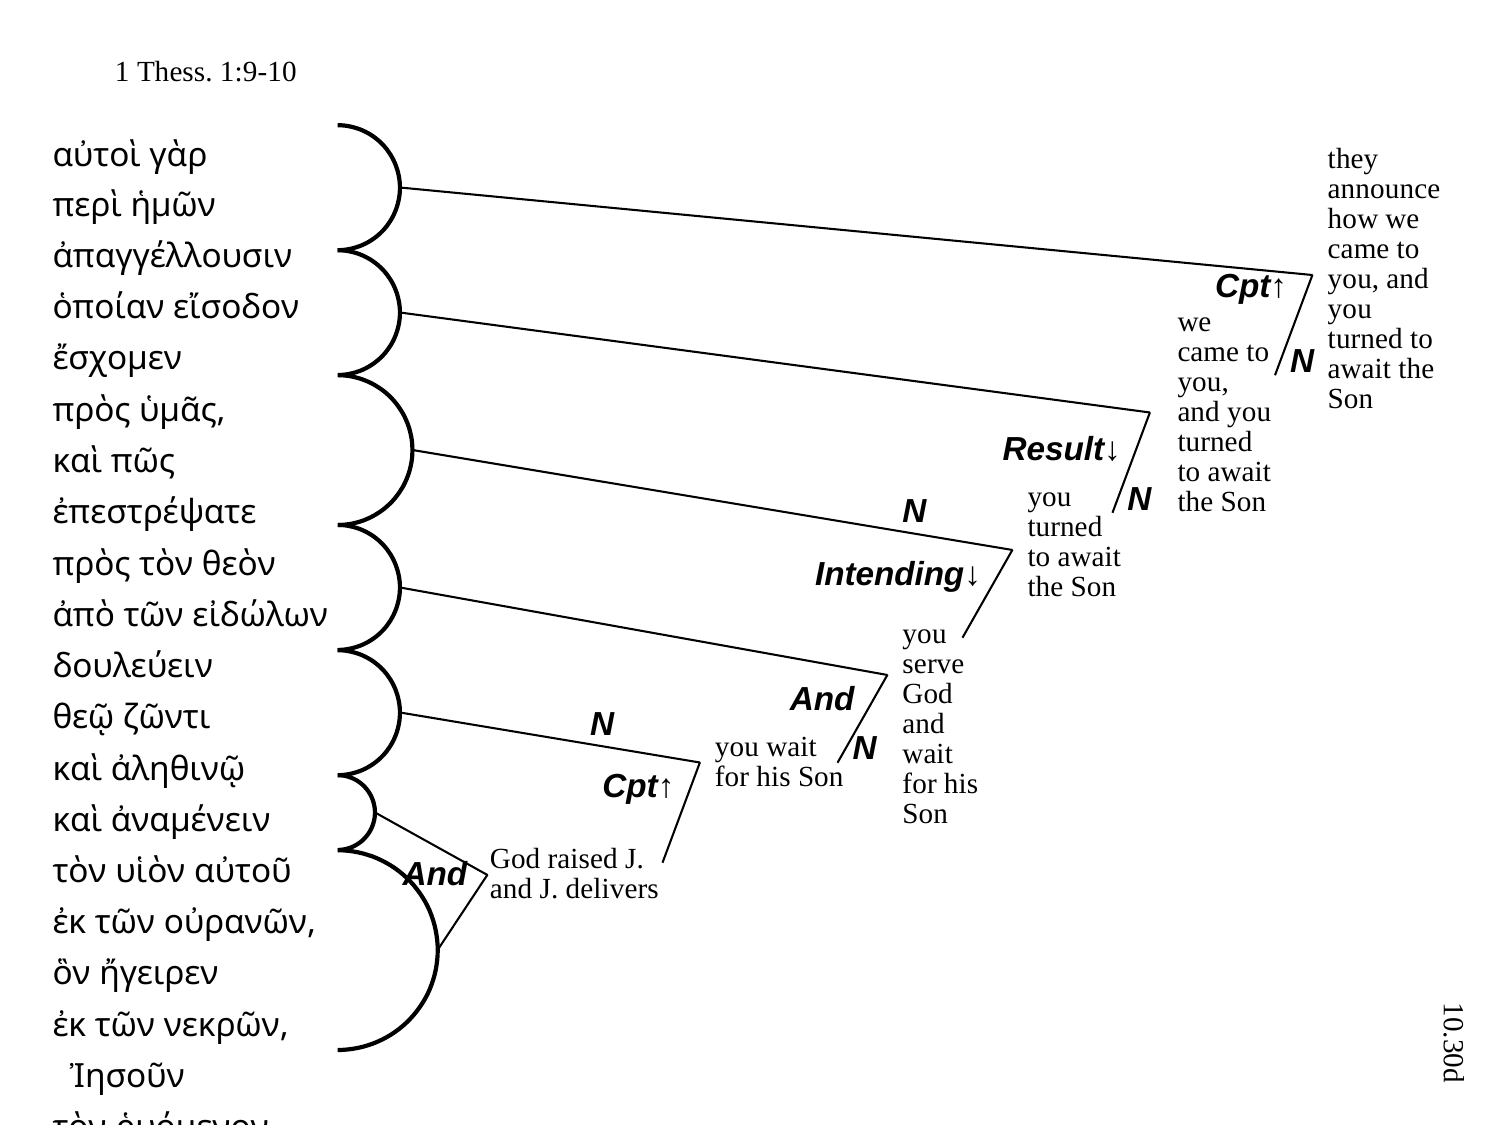

1 Thess. 1:9-10
αὐτοὶ γὰρ
περὶ ἡμῶν
ἀπαγγέλλουσιν
ὁποίαν εἴσοδον
ἔσχομεν
πρὸς ὑμᾶς,
καὶ πῶς
ἐπεστρέψατε
πρὸς τὸν θεὸν
ἀπὸ τῶν εἰδώλων
δουλεύειν
θεῷ ζῶντι
καὶ ἀληθινῷ
καὶ ἀναμένειν
τὸν υἱὸν αὐτοῦ
ἐκ τῶν οὐρανῶν,
ὃν ἤγειρεν
ἐκ τῶν νεκρῶν,
 Ἰησοῦν
τὸν ῥυόμενον
ἡμᾶς
ἐκ τῆς ὀργῆς
τῆς ἐρχομένης.
they announce how we came to you, and you turned to await the Son
Cpt↑
we came to you, and you turned to await the Son
N
Result↓
you turned to await the Son
N
N
Intending↓
you serve God and wait for his Son
And
N
you wait for his Son
N
Cpt↑
God raised J. and J. delivers
And
10.30d